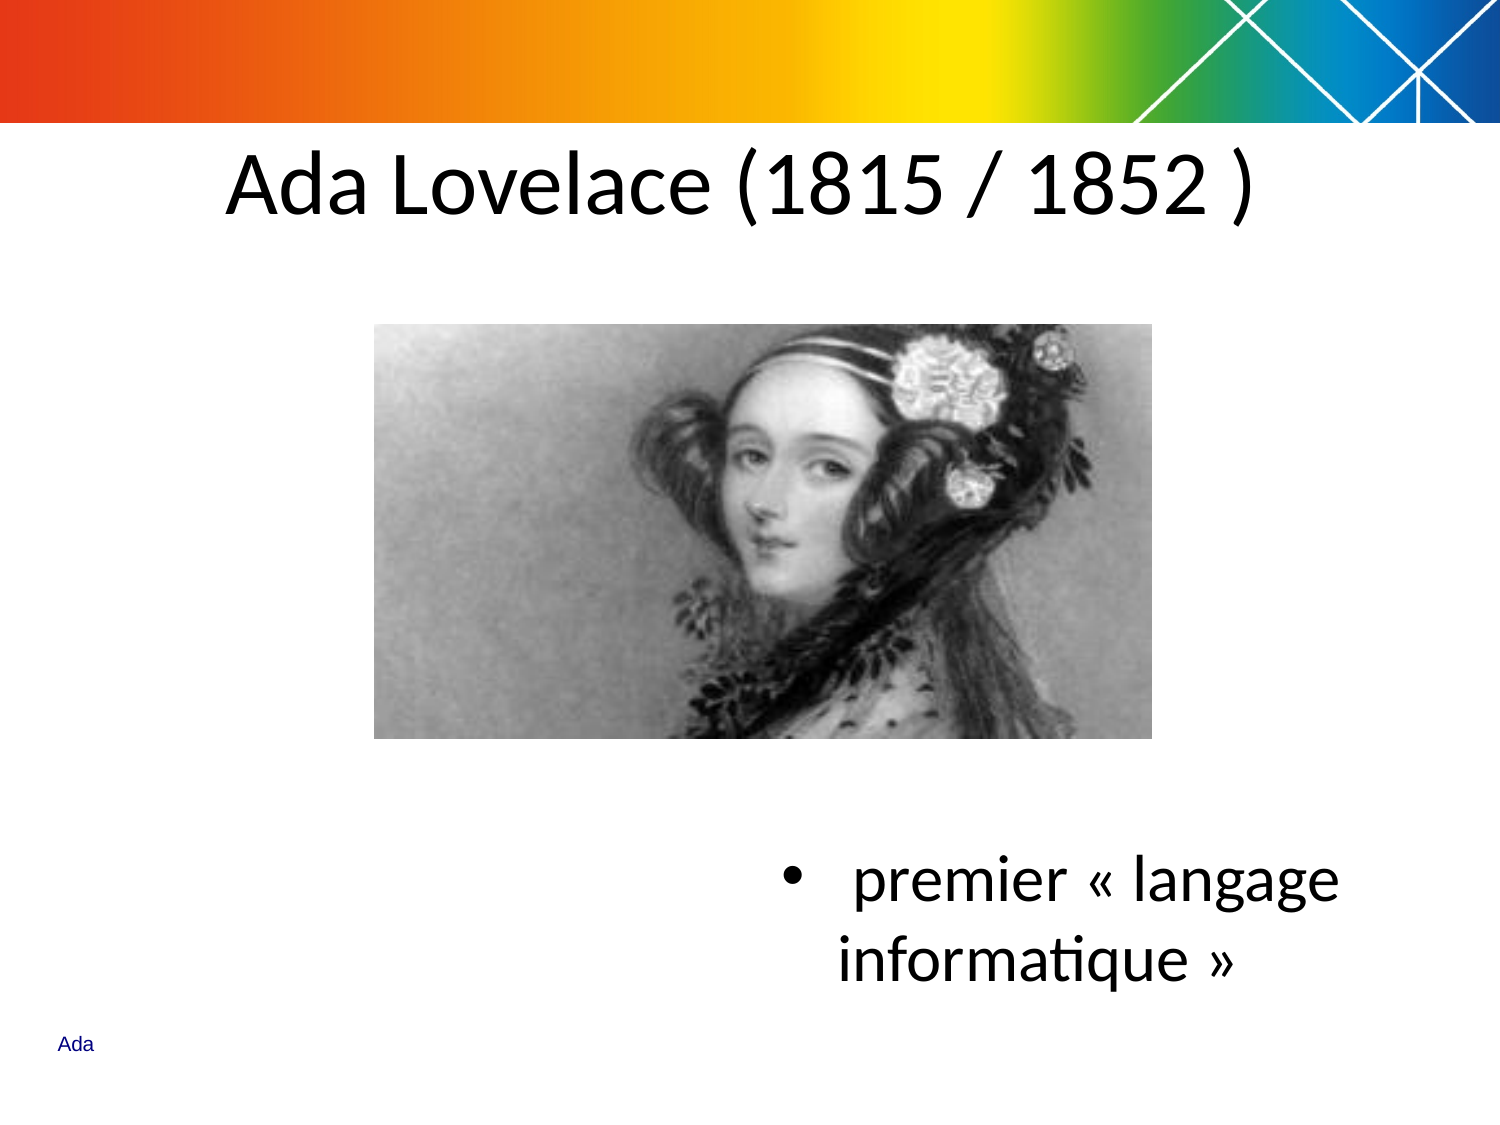

# Ada Lovelace (1815 / 1852 )
 premier « langage informatique »
Ada